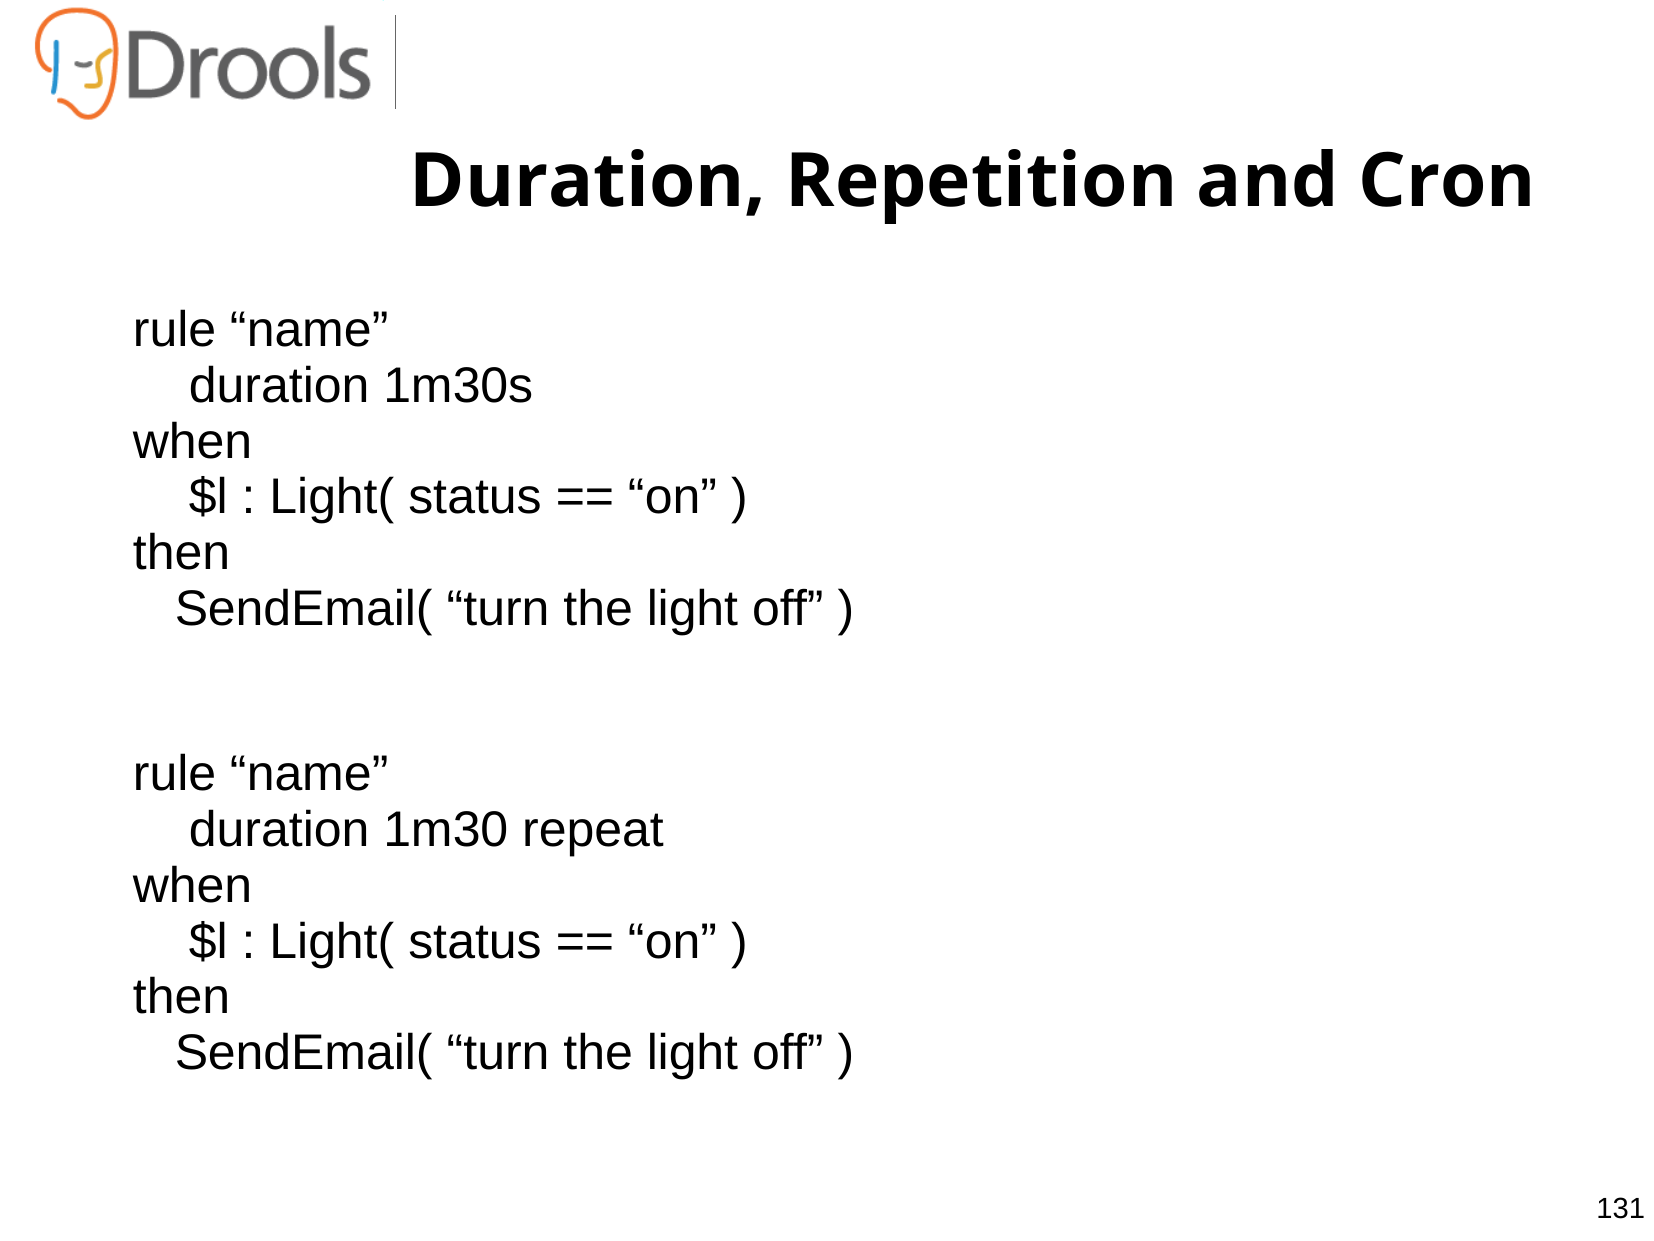

# Duration, Repetition and Cron
rule “name”
 duration 1m30s
when
 $l : Light( status == “on” )
then
 SendEmail( “turn the light off” )
rule “name”
 duration 1m30 repeat
when
 $l : Light( status == “on” )
then
 SendEmail( “turn the light off” )